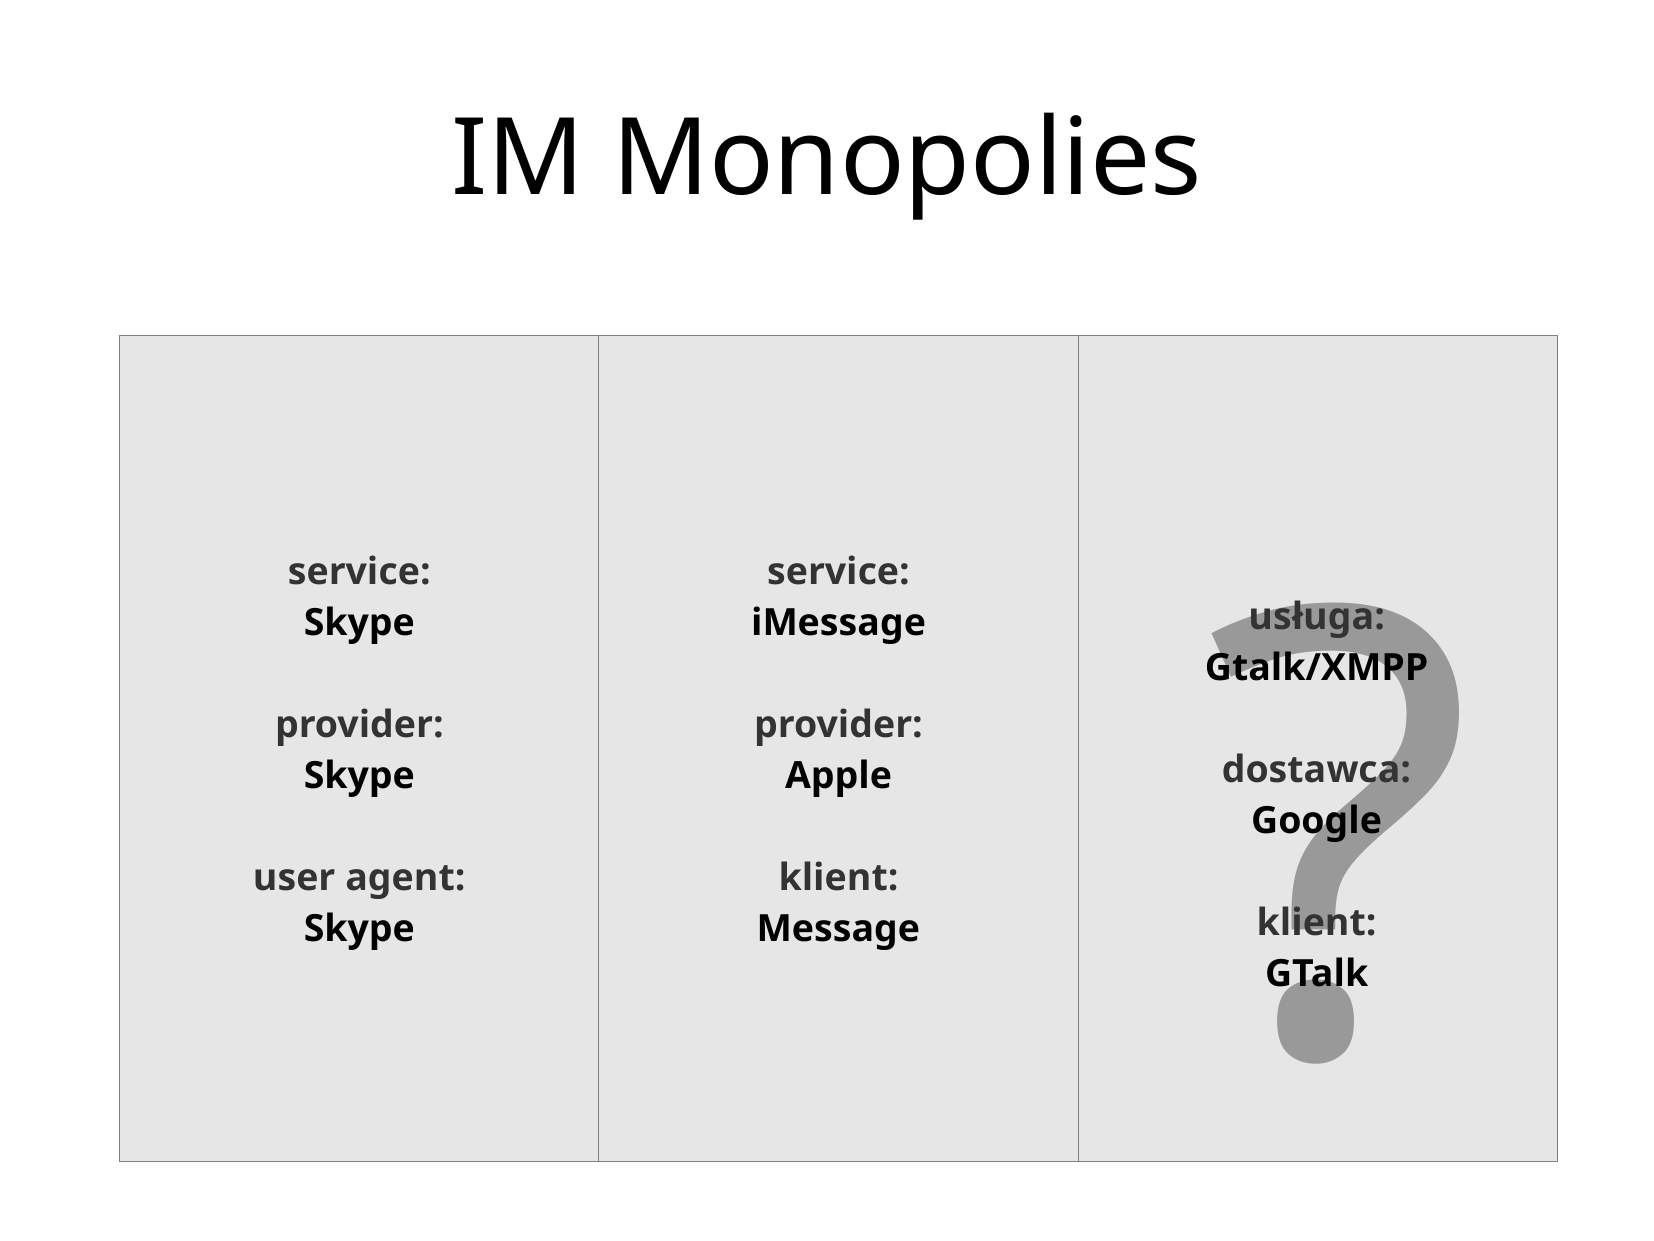

# IM Monopolies
service:
Skype
provider:
Skype
user agent:
Skype
service:
iMessage
provider:
Apple
klient:
Message
?
usługa:
Gtalk/XMPP
dostawca:
Google
klient:
GTalk